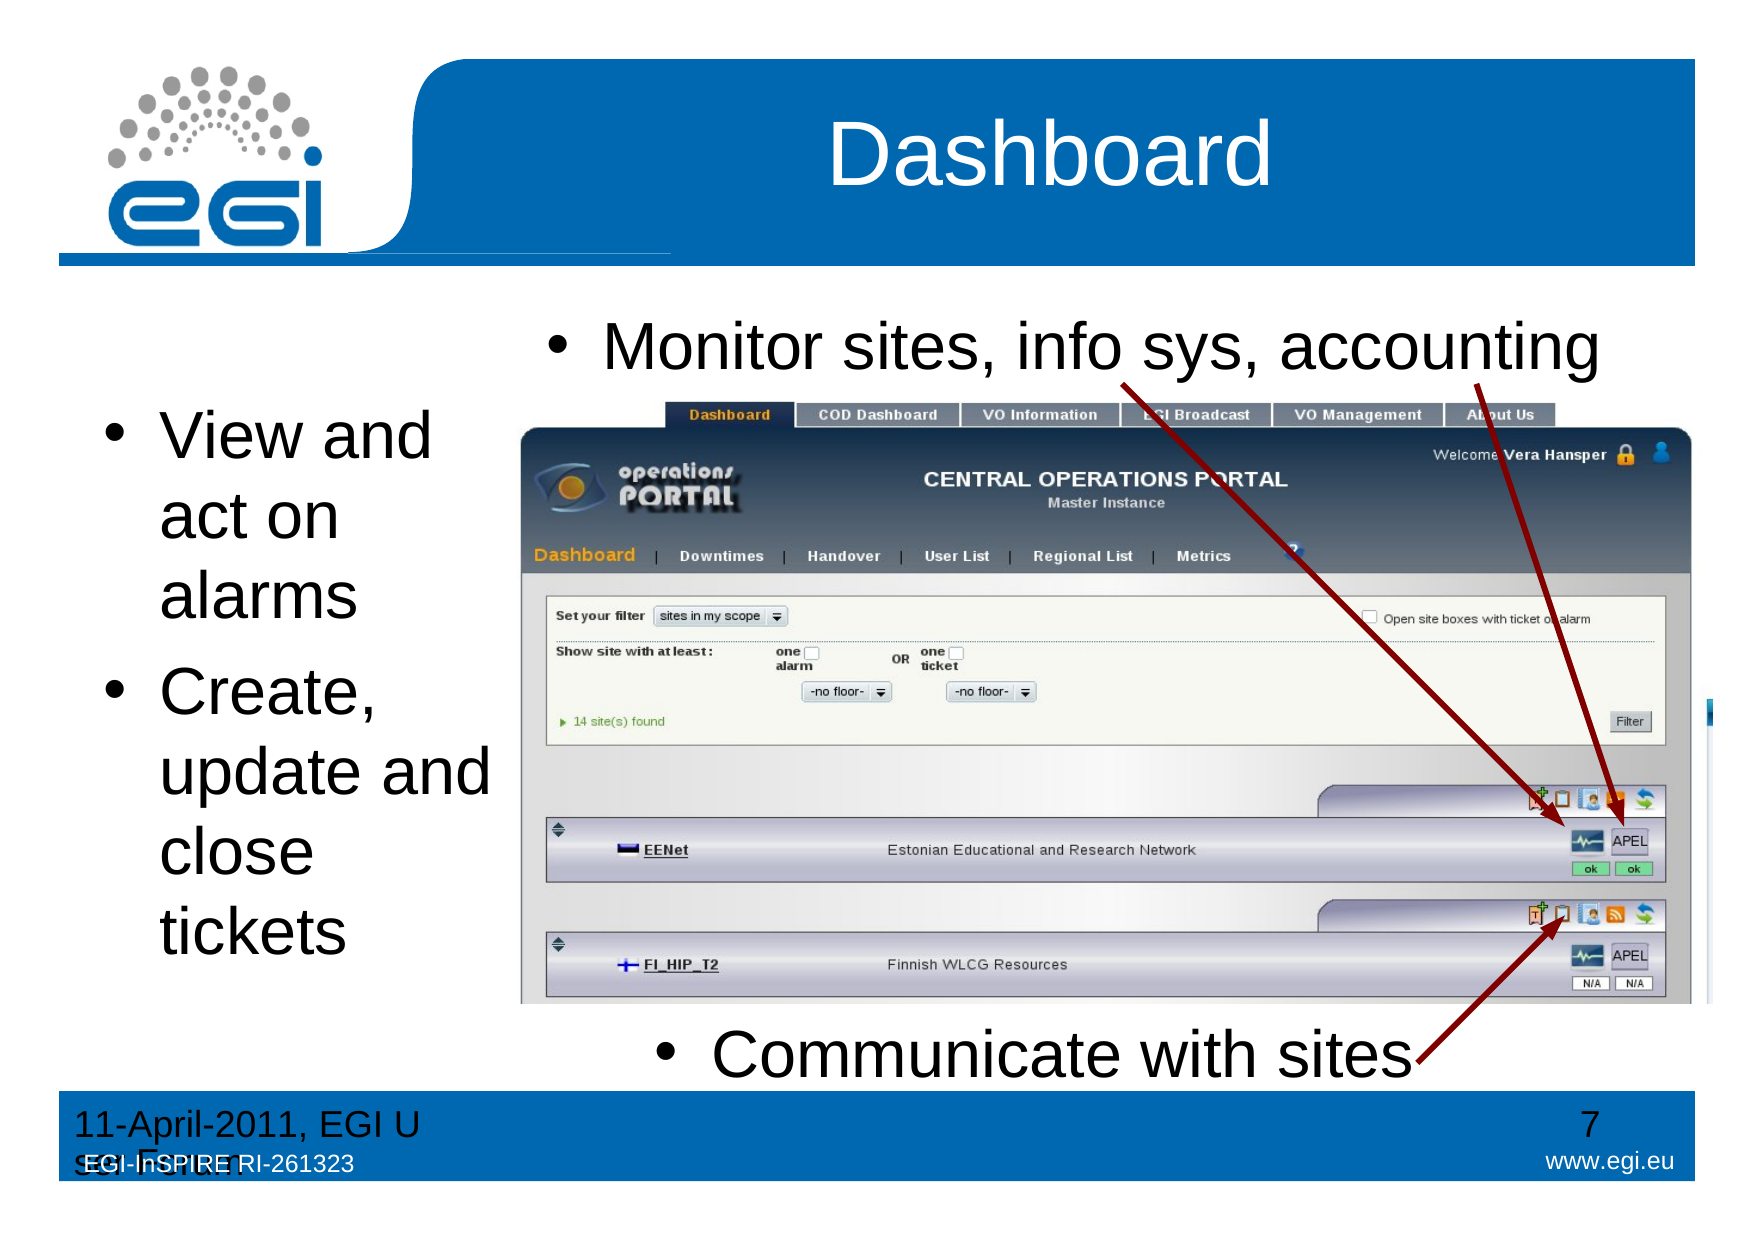

# Dashboard
Monitor sites, info sys, accounting
View and act on alarms
Create, update and close tickets
Communicate with sites
11-April-2011, EGI User Forum
7
Training Guide